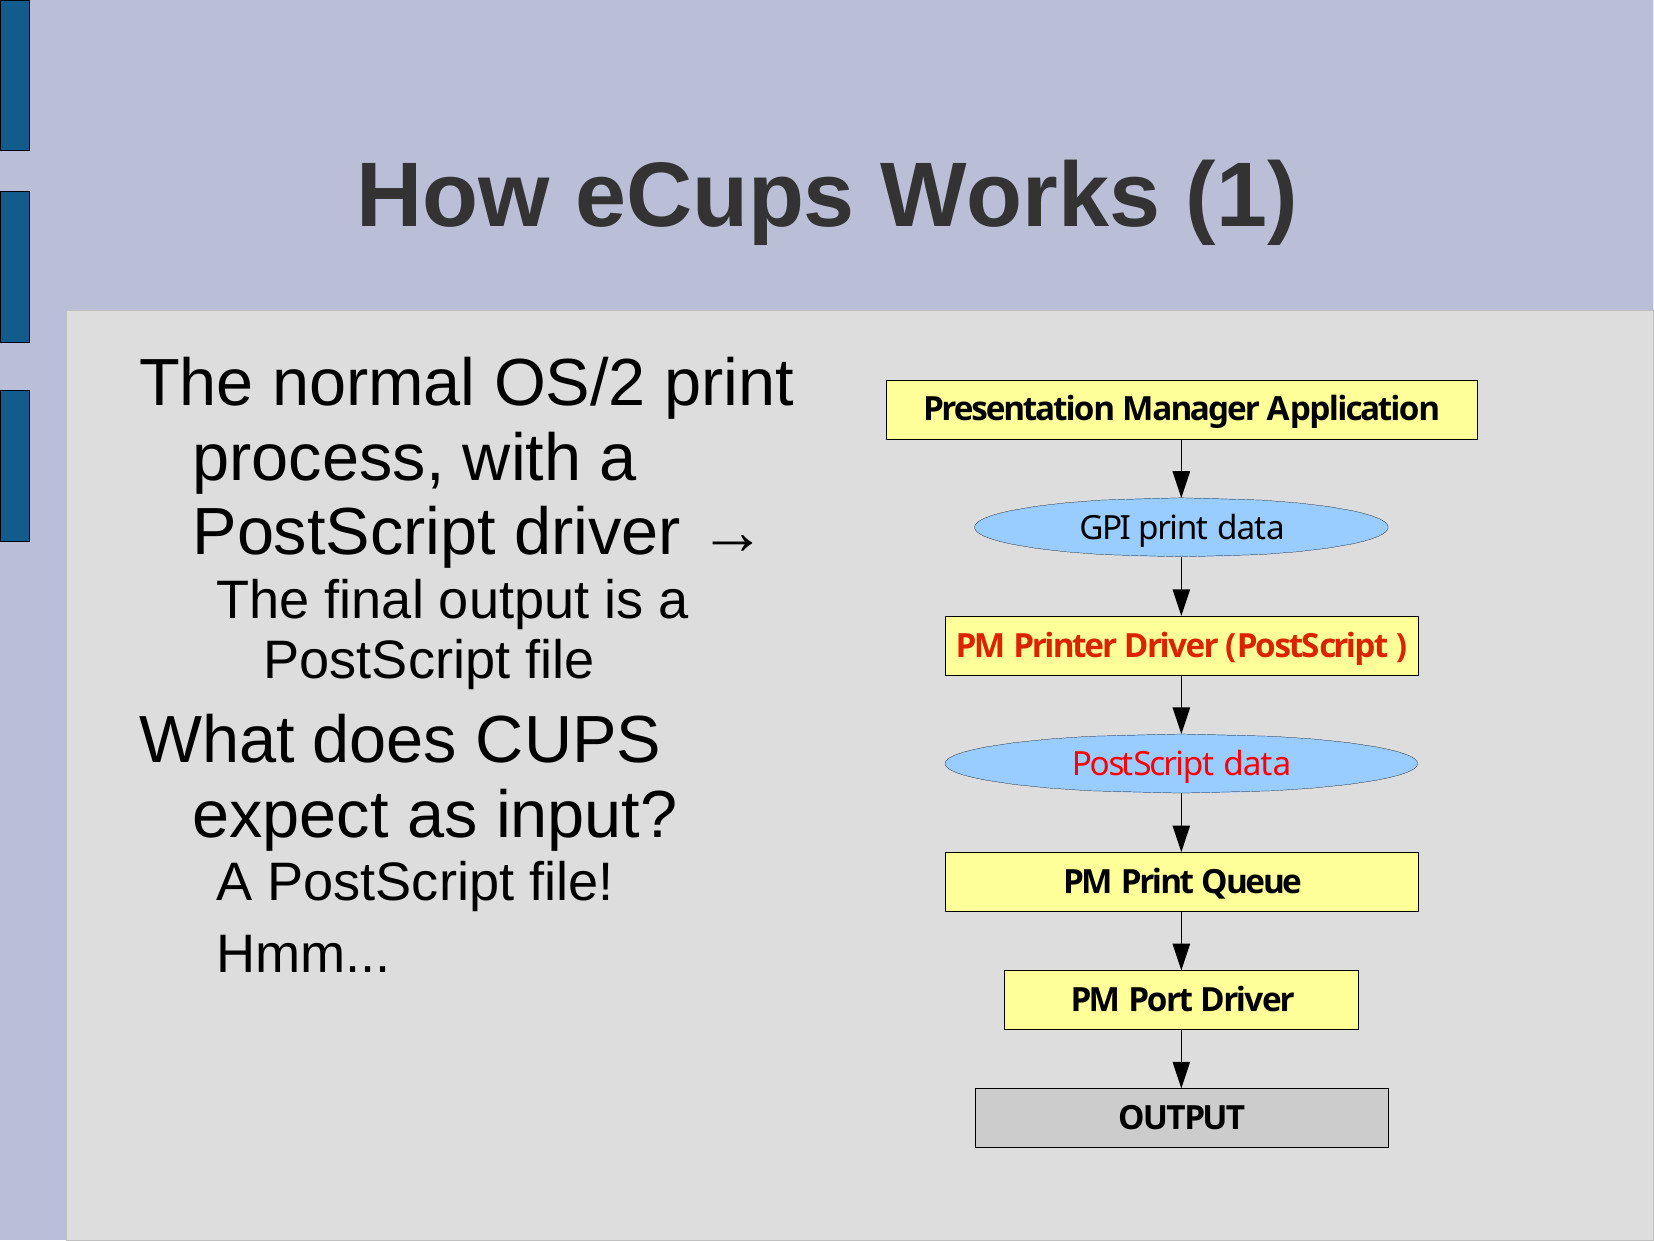

# How eCups Works (1)
The normal OS/2 print process, with a PostScript driver →
The final output is a PostScript file
What does CUPS expect as input?
A PostScript file!
Hmm...